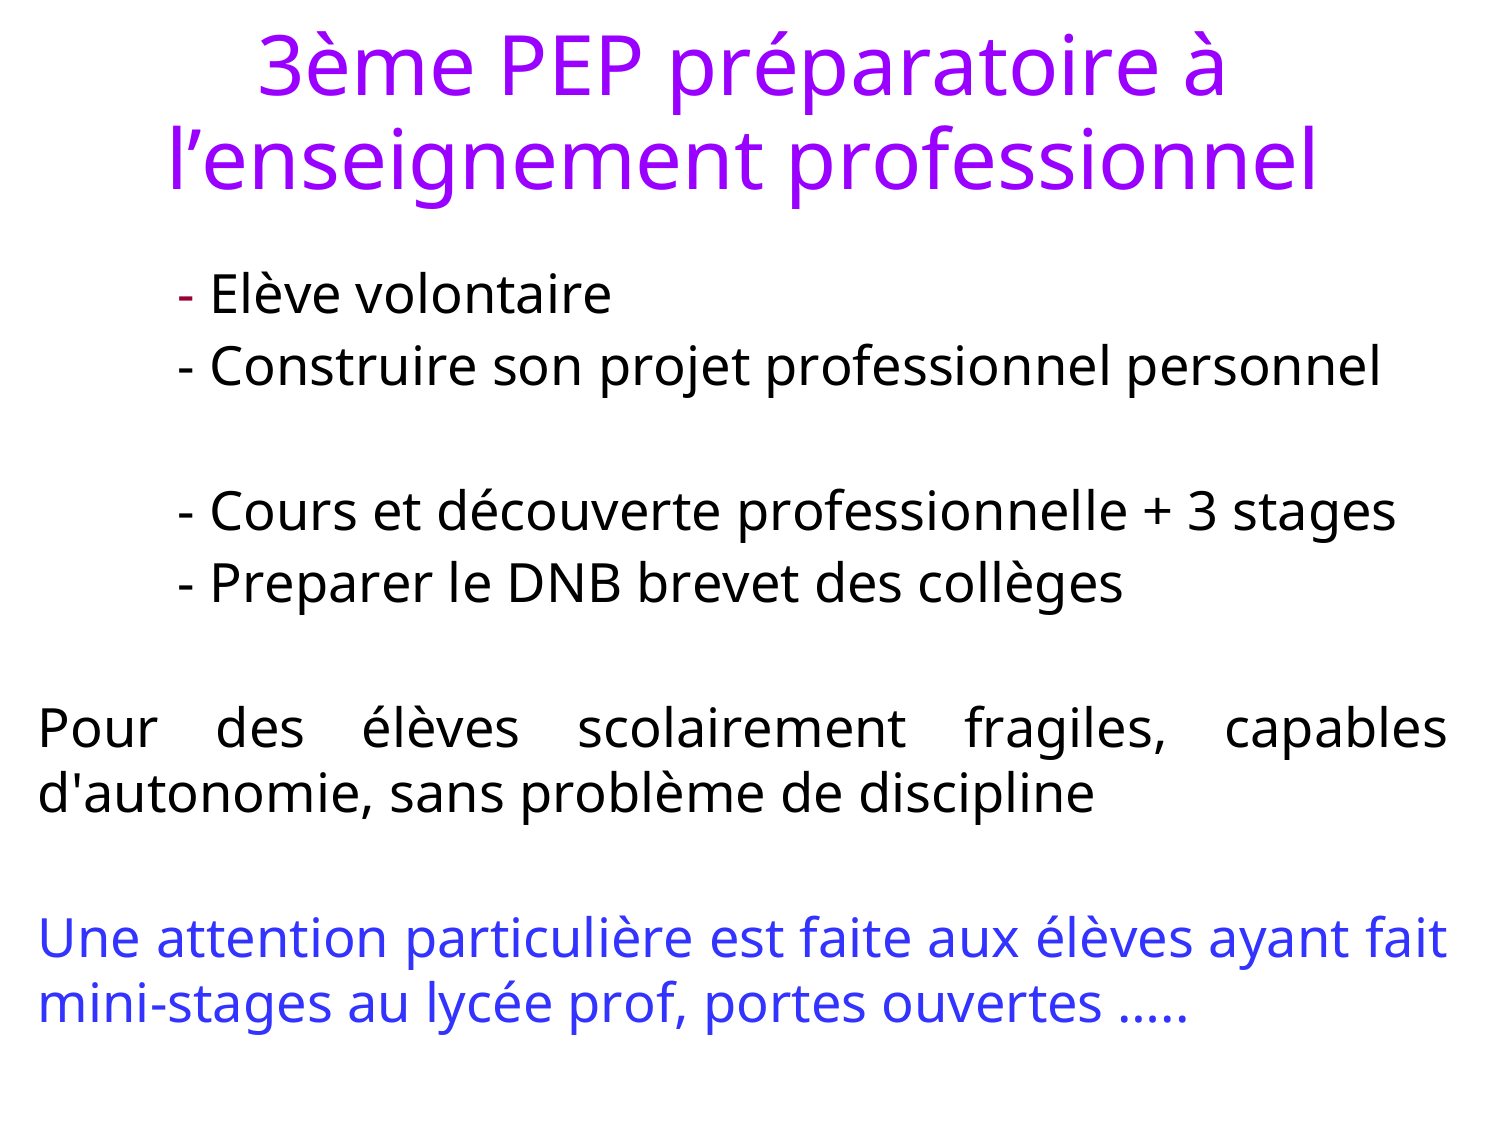

3ème PEP préparatoire à l’enseignement professionnel
 - Elève volontaire
 - Construire son projet professionnel personnel
 - Cours et découverte professionnelle + 3 stages
 - Preparer le DNB brevet des collèges
Pour des élèves scolairement fragiles, capables d'autonomie, sans problème de discipline
Une attention particulière est faite aux élèves ayant fait mini-stages au lycée prof, portes ouvertes …..